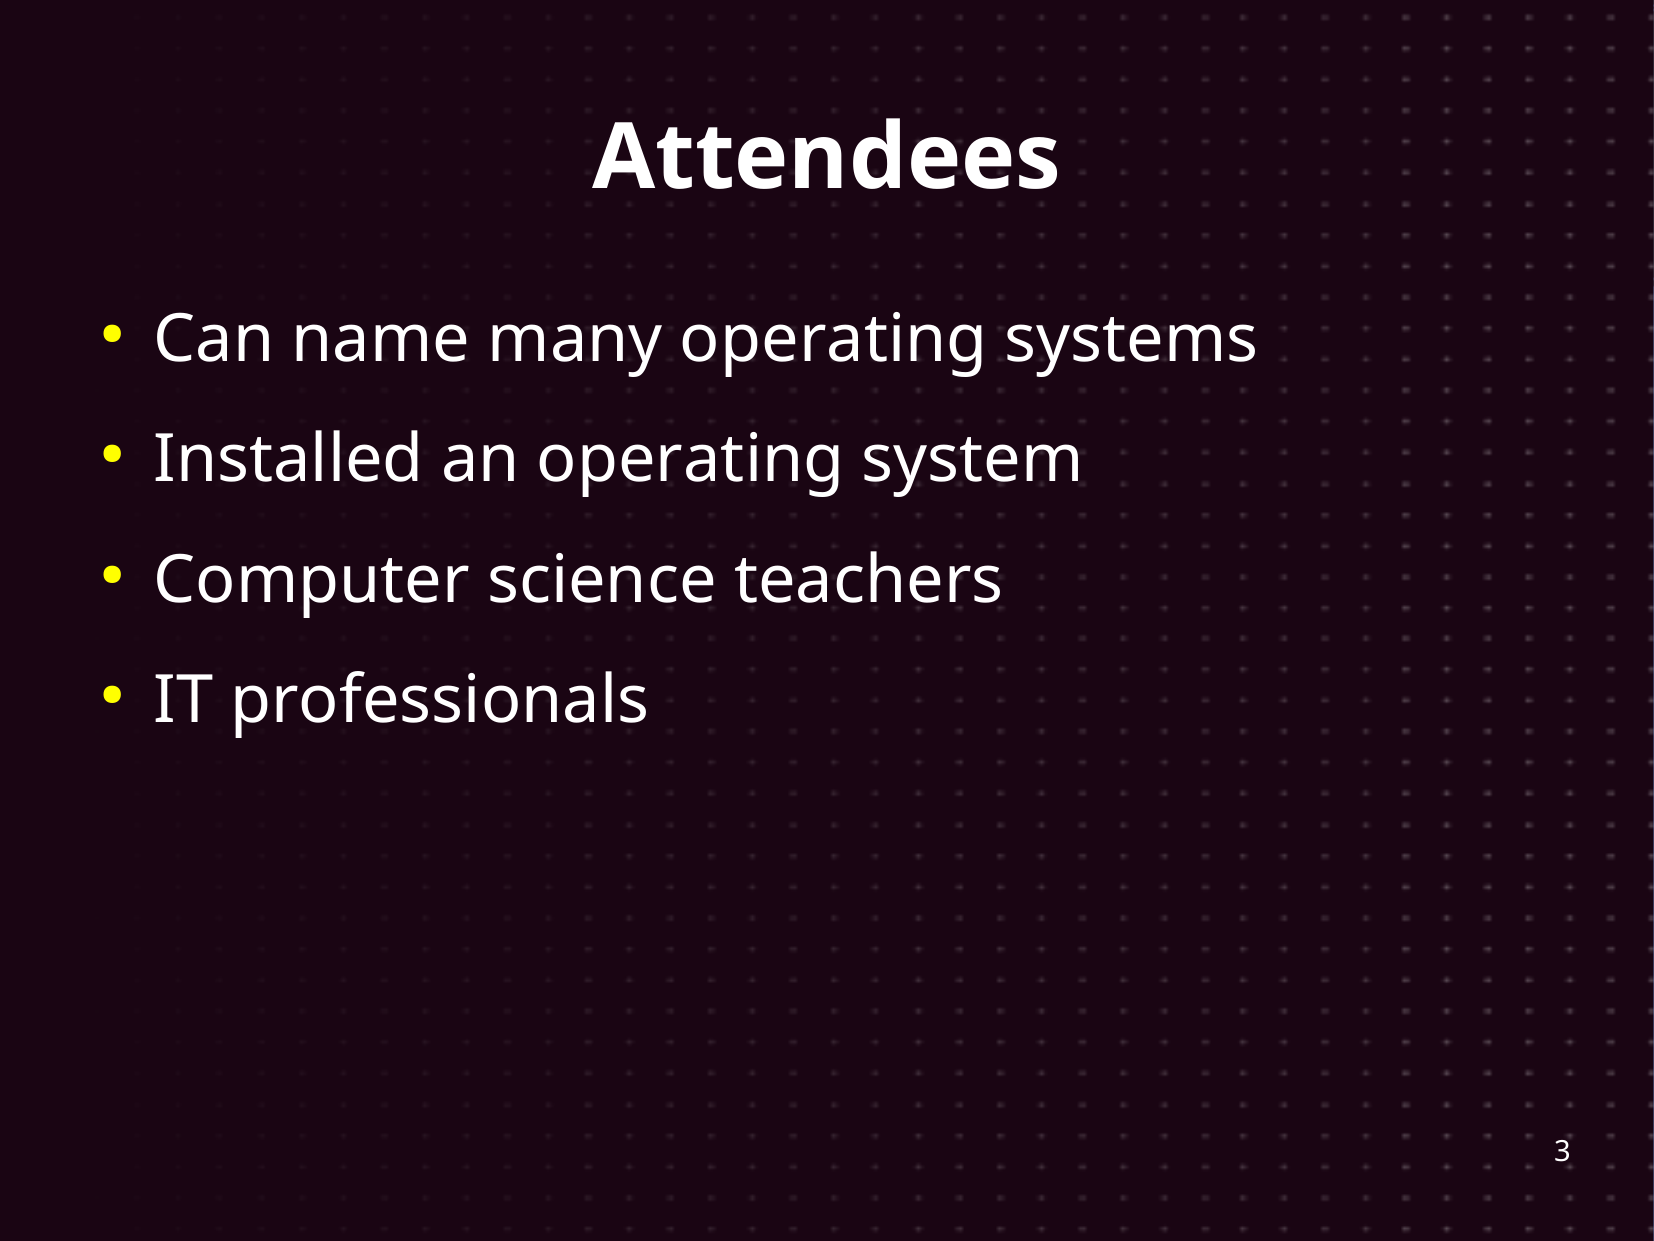

# Attendees
Can name many operating systems
Installed an operating system
Computer science teachers
IT professionals
3